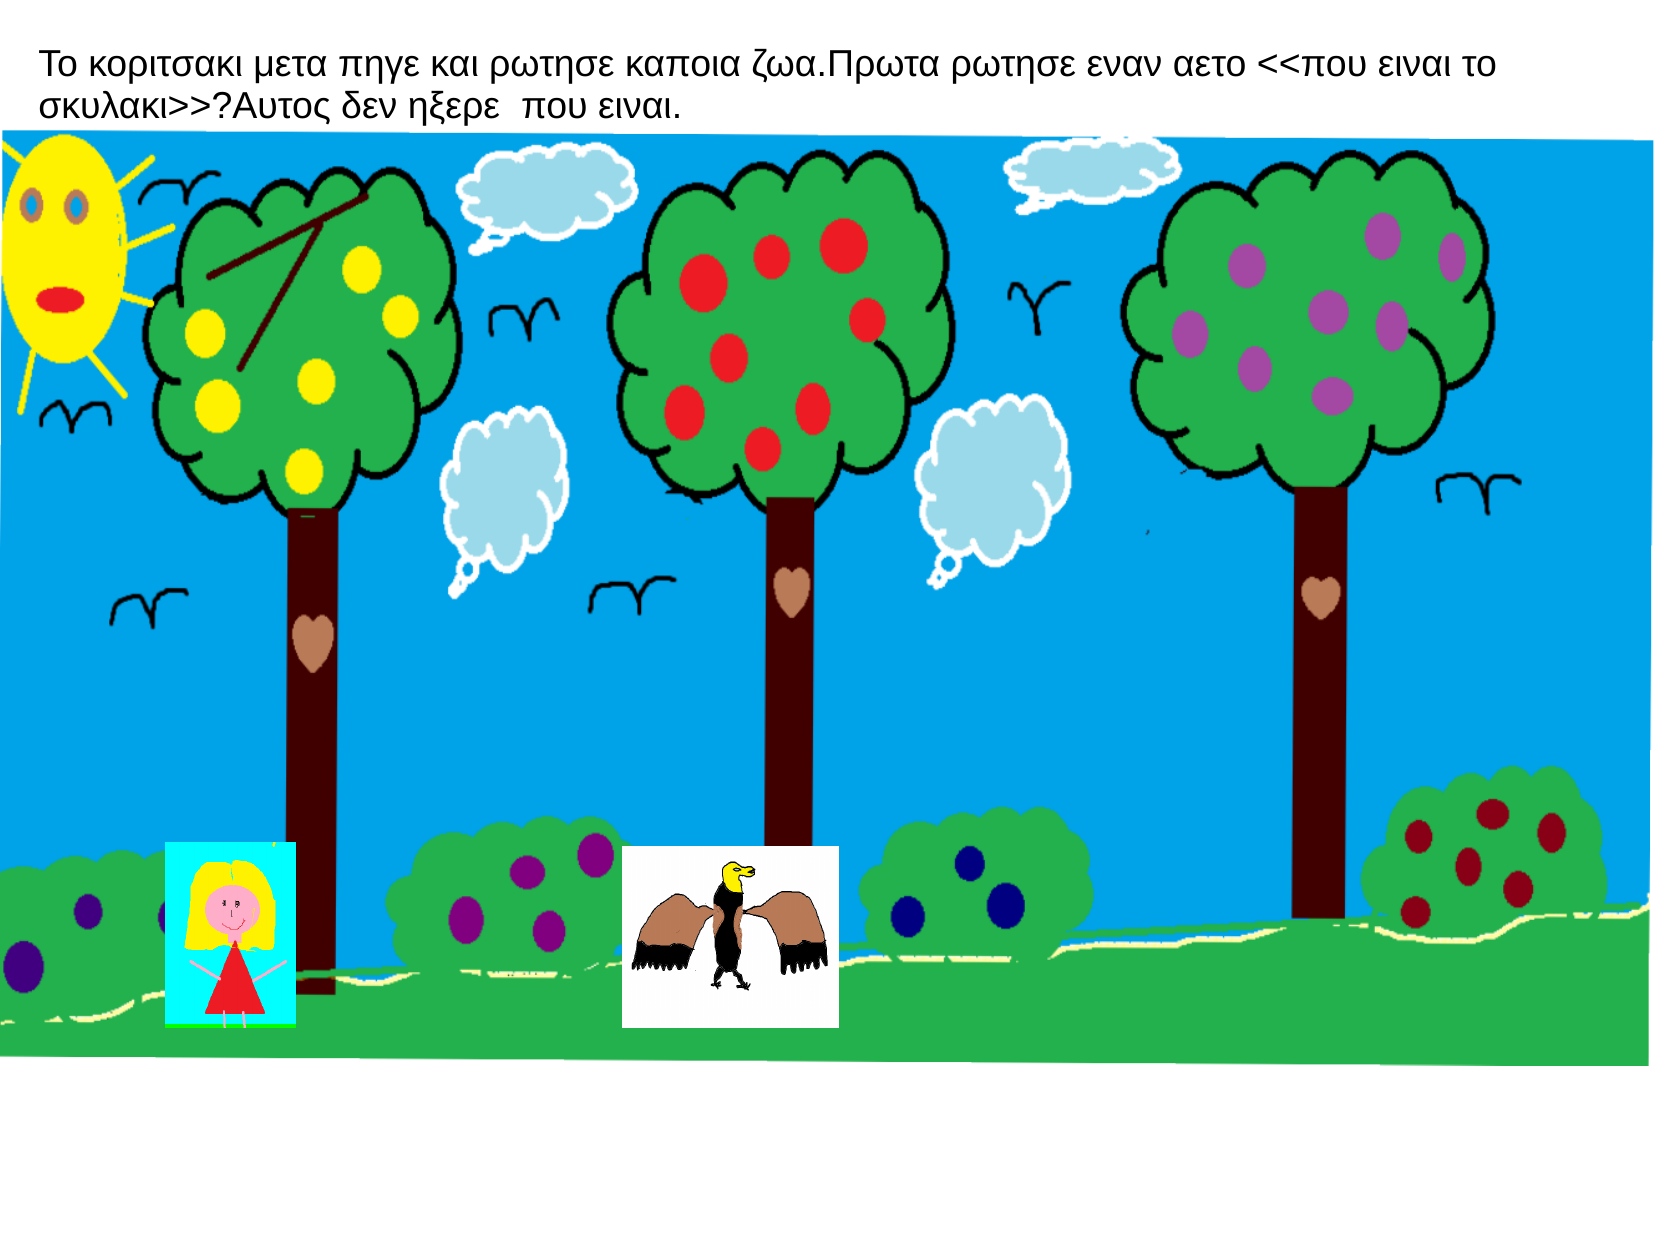

Το κοριτσακι μετα πηγε και ρωτησε καποια ζωα.Πρωτα ρωτησε εναν αετο <<που ειναι το σκυλακι>>?Αυτος δεν ηξερε που ειναι.